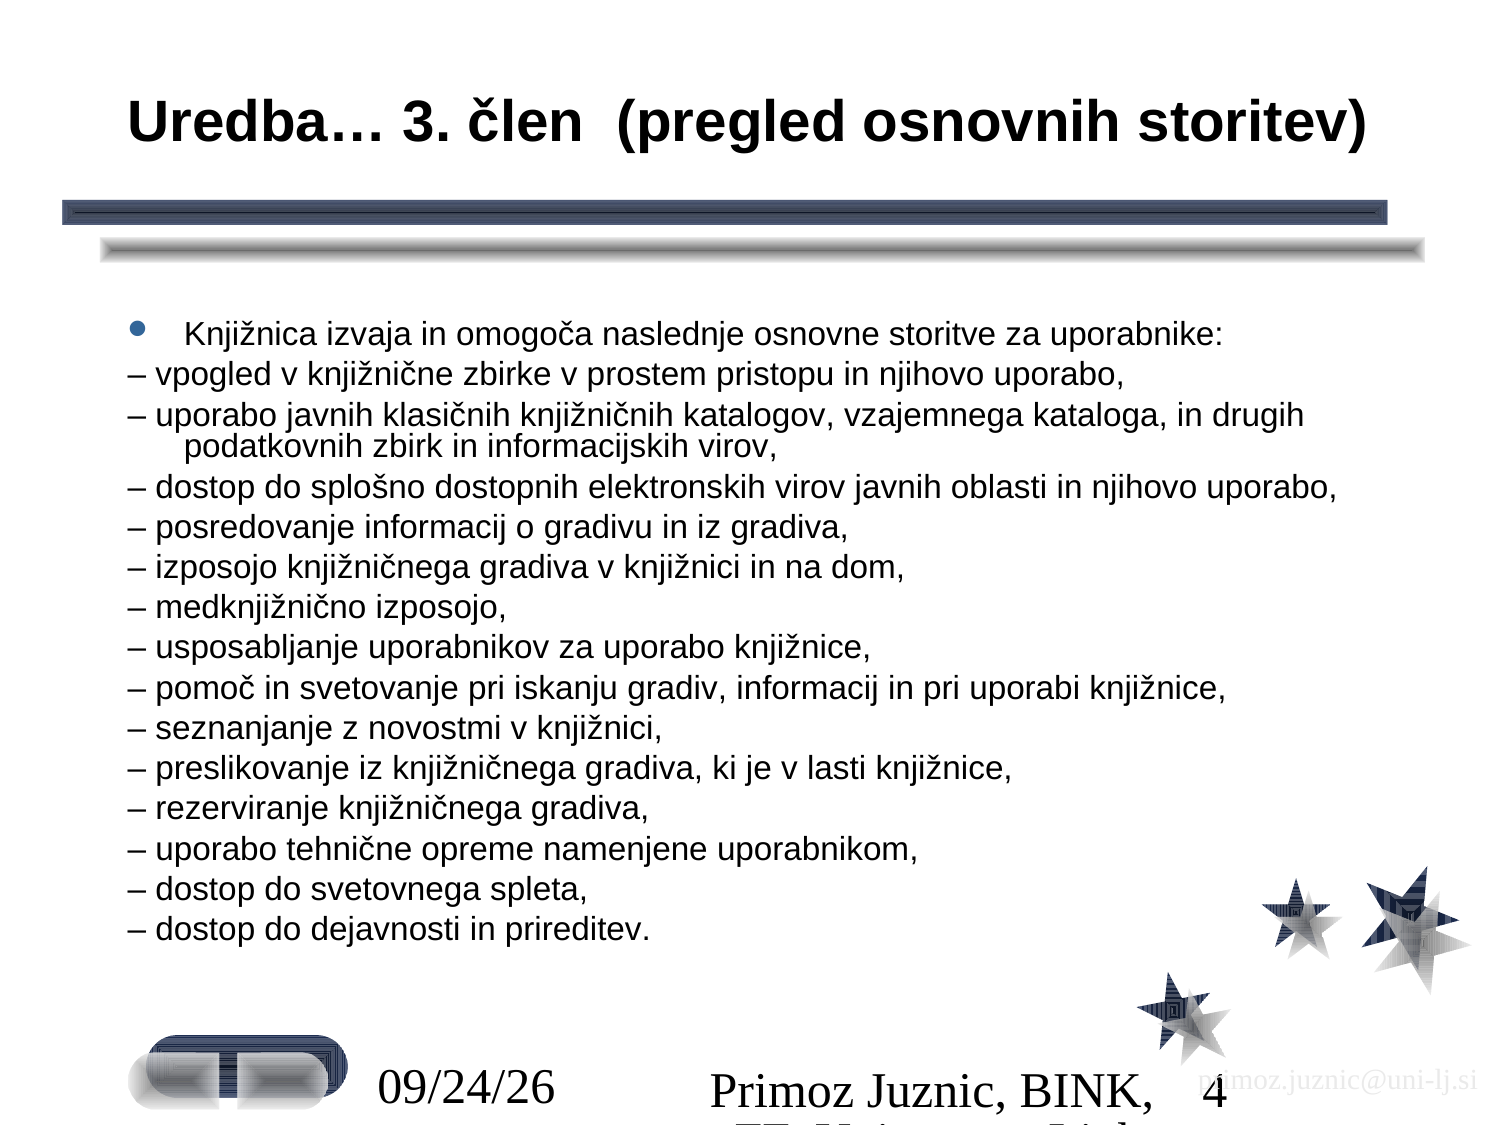

# Uredba… 3. člen (pregled osnovnih storitev)
Knjižnica izvaja in omogoča naslednje osnovne storitve za uporabnike:
– vpogled v knjižnične zbirke v prostem pristopu in njihovo uporabo,
– uporabo javnih klasičnih knjižničnih katalogov, vzajemnega kataloga, in drugih podatkovnih zbirk in informacijskih virov,
– dostop do splošno dostopnih elektronskih virov javnih oblasti in njihovo uporabo,
– posredovanje informacij o gradivu in iz gradiva,
– izposojo knjižničnega gradiva v knjižnici in na dom,
– medknjižnično izposojo,
– usposabljanje uporabnikov za uporabo knjižnice,
– pomoč in svetovanje pri iskanju gradiv, informacij in pri uporabi knjižnice,
– seznanjanje z novostmi v knjižnici,
– preslikovanje iz knjižničnega gradiva, ki je v lasti knjižnice,
– rezerviranje knjižničnega gradiva,
– uporabo tehnične opreme namenjene uporabnikom,
– dostop do svetovnega spleta,
– dostop do dejavnosti in prireditev.
Primoz Juznic, BINK, FF, Univerza v Ljubljani
4